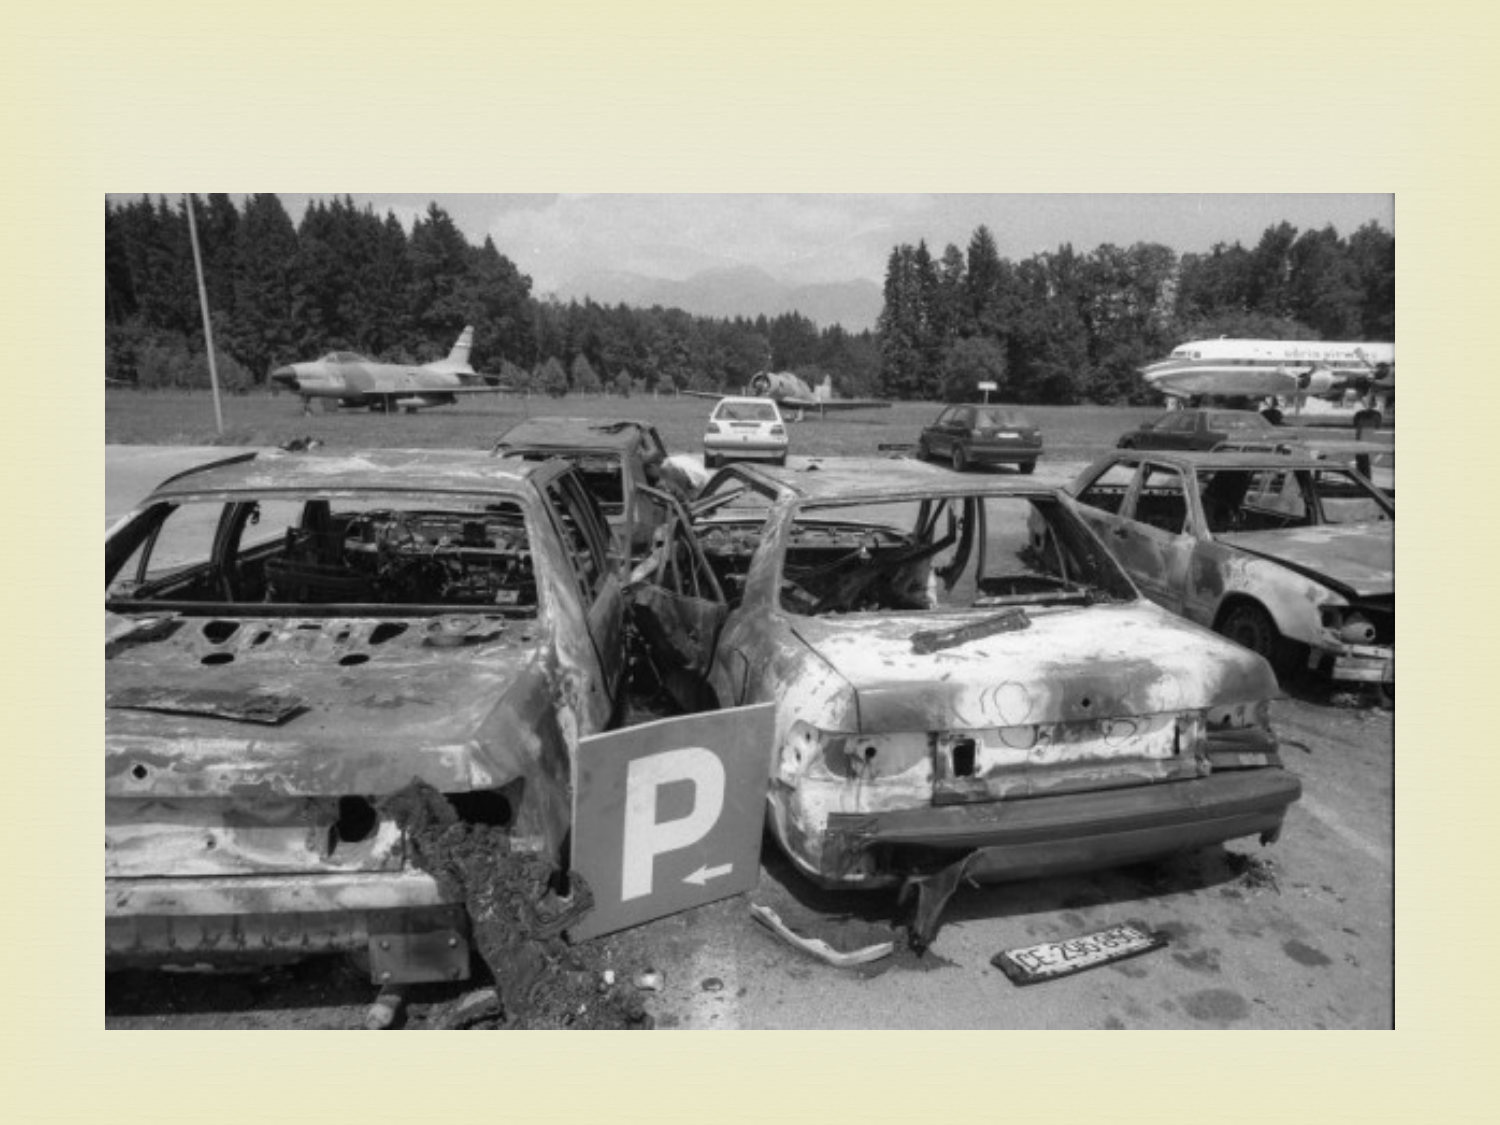

# Prvi tanki so prišli na letališče Brnik okoli 5. ure zjutraj
enota Teritorialne obrambe jih je napadla okoli 18. ure
V Trzinu so za kolono JLA z Vrhnike ostali trije oklepni transporterji in vozilo za zveze
Proti večeru so se iz dveh helikopterjev JLA izkrcali pripadniki diverzantskega odreda